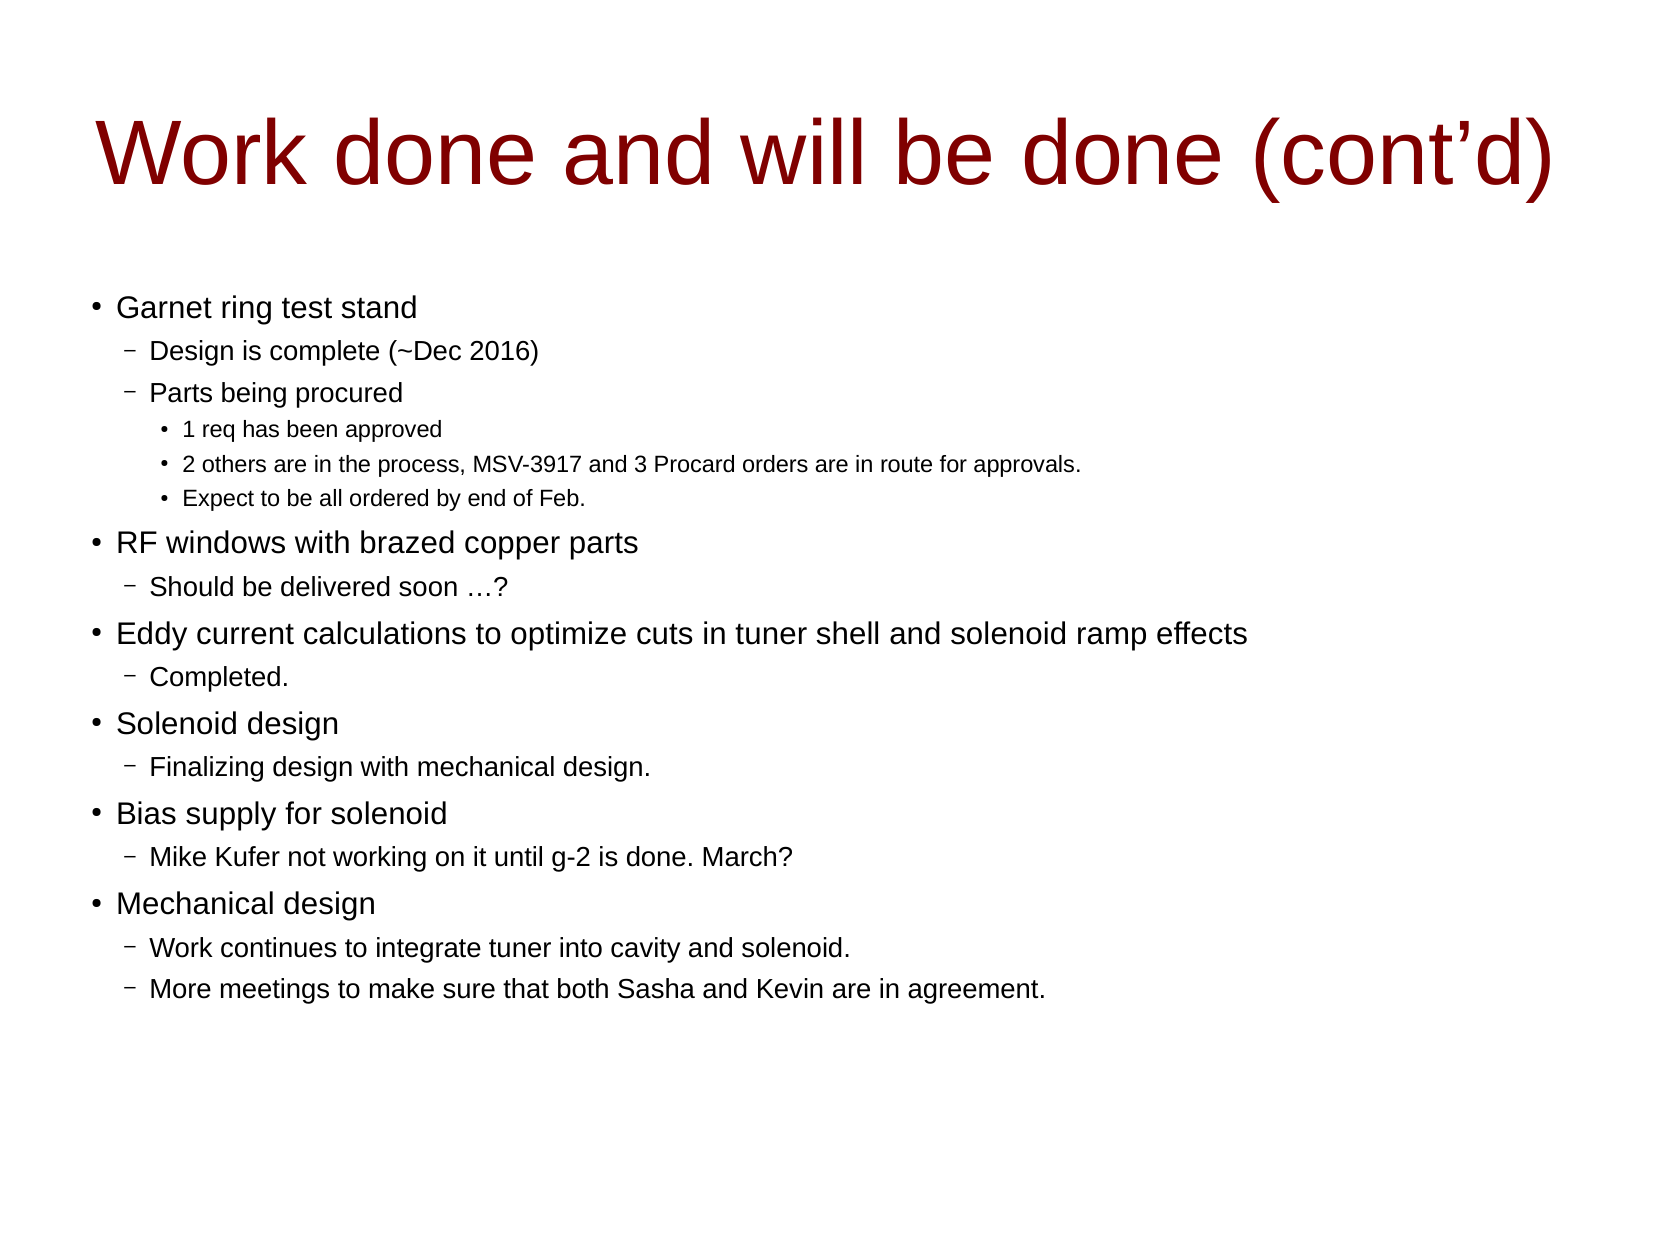

# Work done and will be done (cont’d)
Garnet ring test stand
Design is complete (~Dec 2016)
Parts being procured
1 req has been approved
2 others are in the process, MSV-3917 and 3 Procard orders are in route for approvals.
Expect to be all ordered by end of Feb.
RF windows with brazed copper parts
Should be delivered soon …?
Eddy current calculations to optimize cuts in tuner shell and solenoid ramp effects
Completed.
Solenoid design
Finalizing design with mechanical design.
Bias supply for solenoid
Mike Kufer not working on it until g-2 is done. March?
Mechanical design
Work continues to integrate tuner into cavity and solenoid.
More meetings to make sure that both Sasha and Kevin are in agreement.